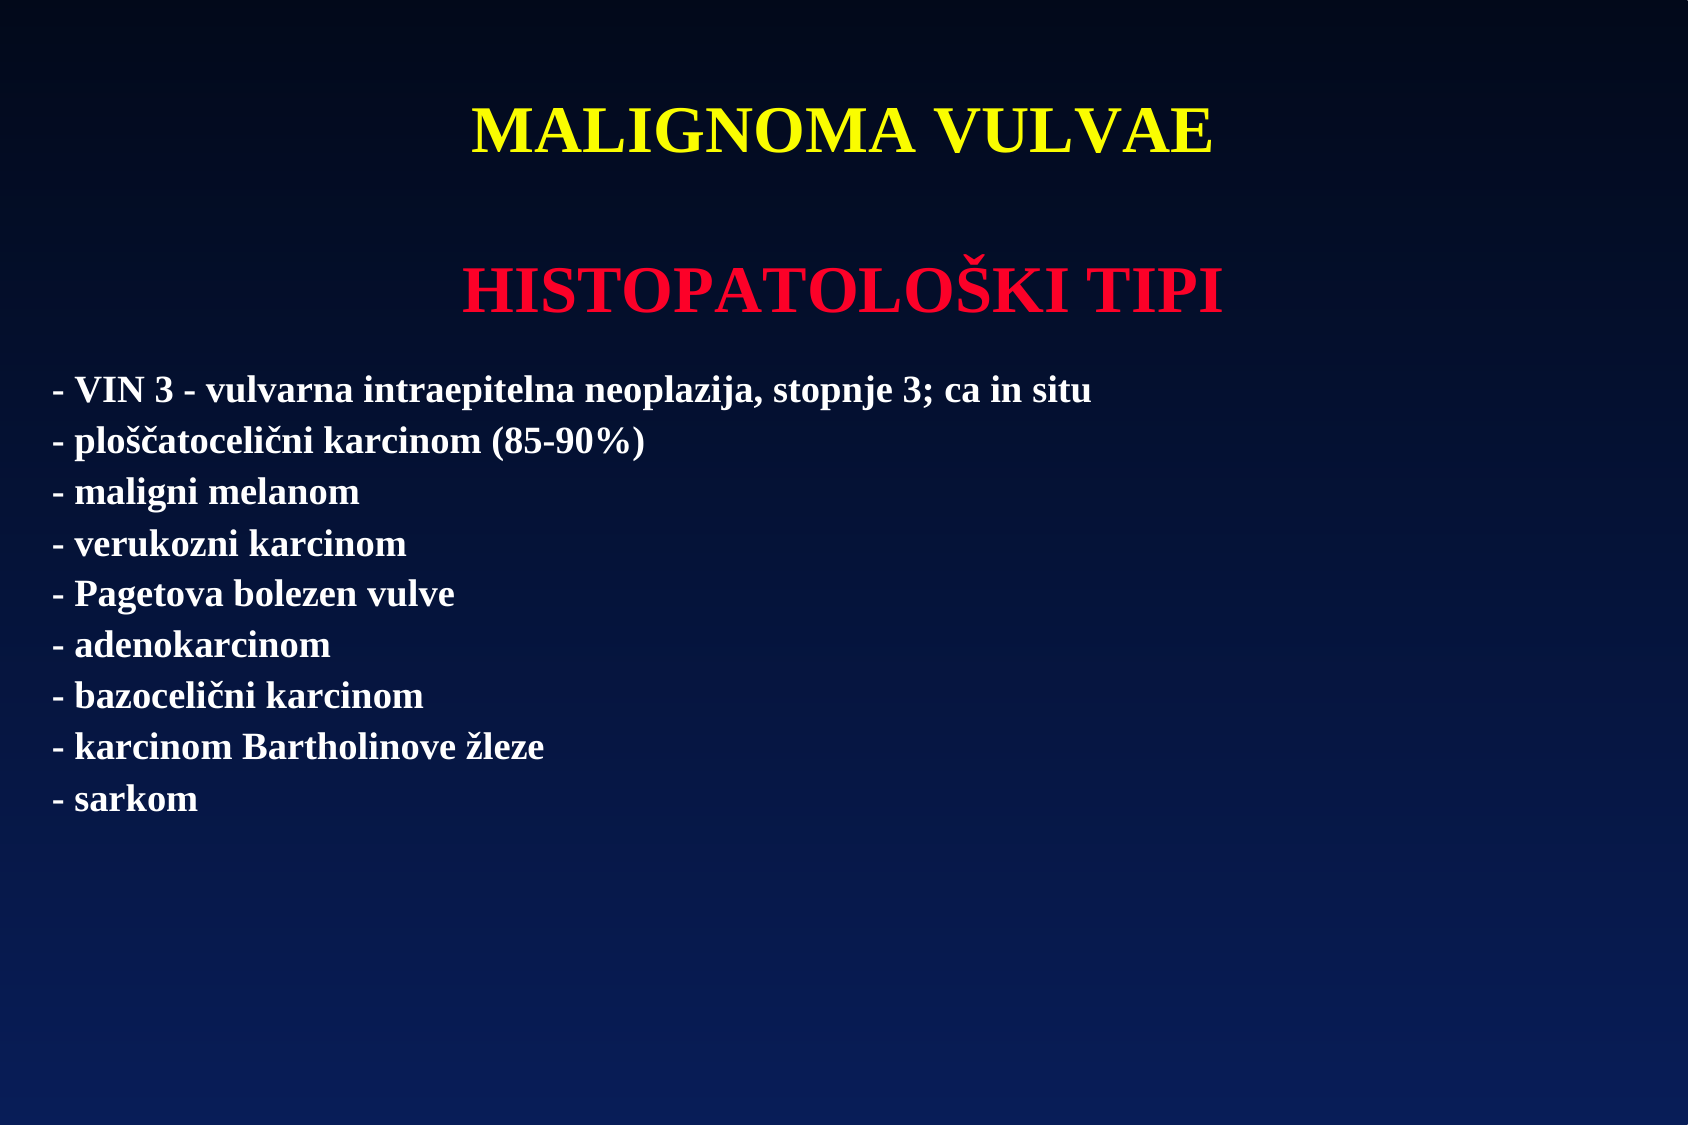

# MALIGNOMA VULVAE HISTOPATOLOŠKI TIPI
	- VIN 3 - vulvarna intraepitelna neoplazija, stopnje 3; ca in situ
	- ploščatocelični karcinom (85-90%)
	- maligni melanom
	- verukozni karcinom
	- Pagetova bolezen vulve
	- adenokarcinom
	- bazocelični karcinom
	- karcinom Bartholinove žleze
	- sarkom